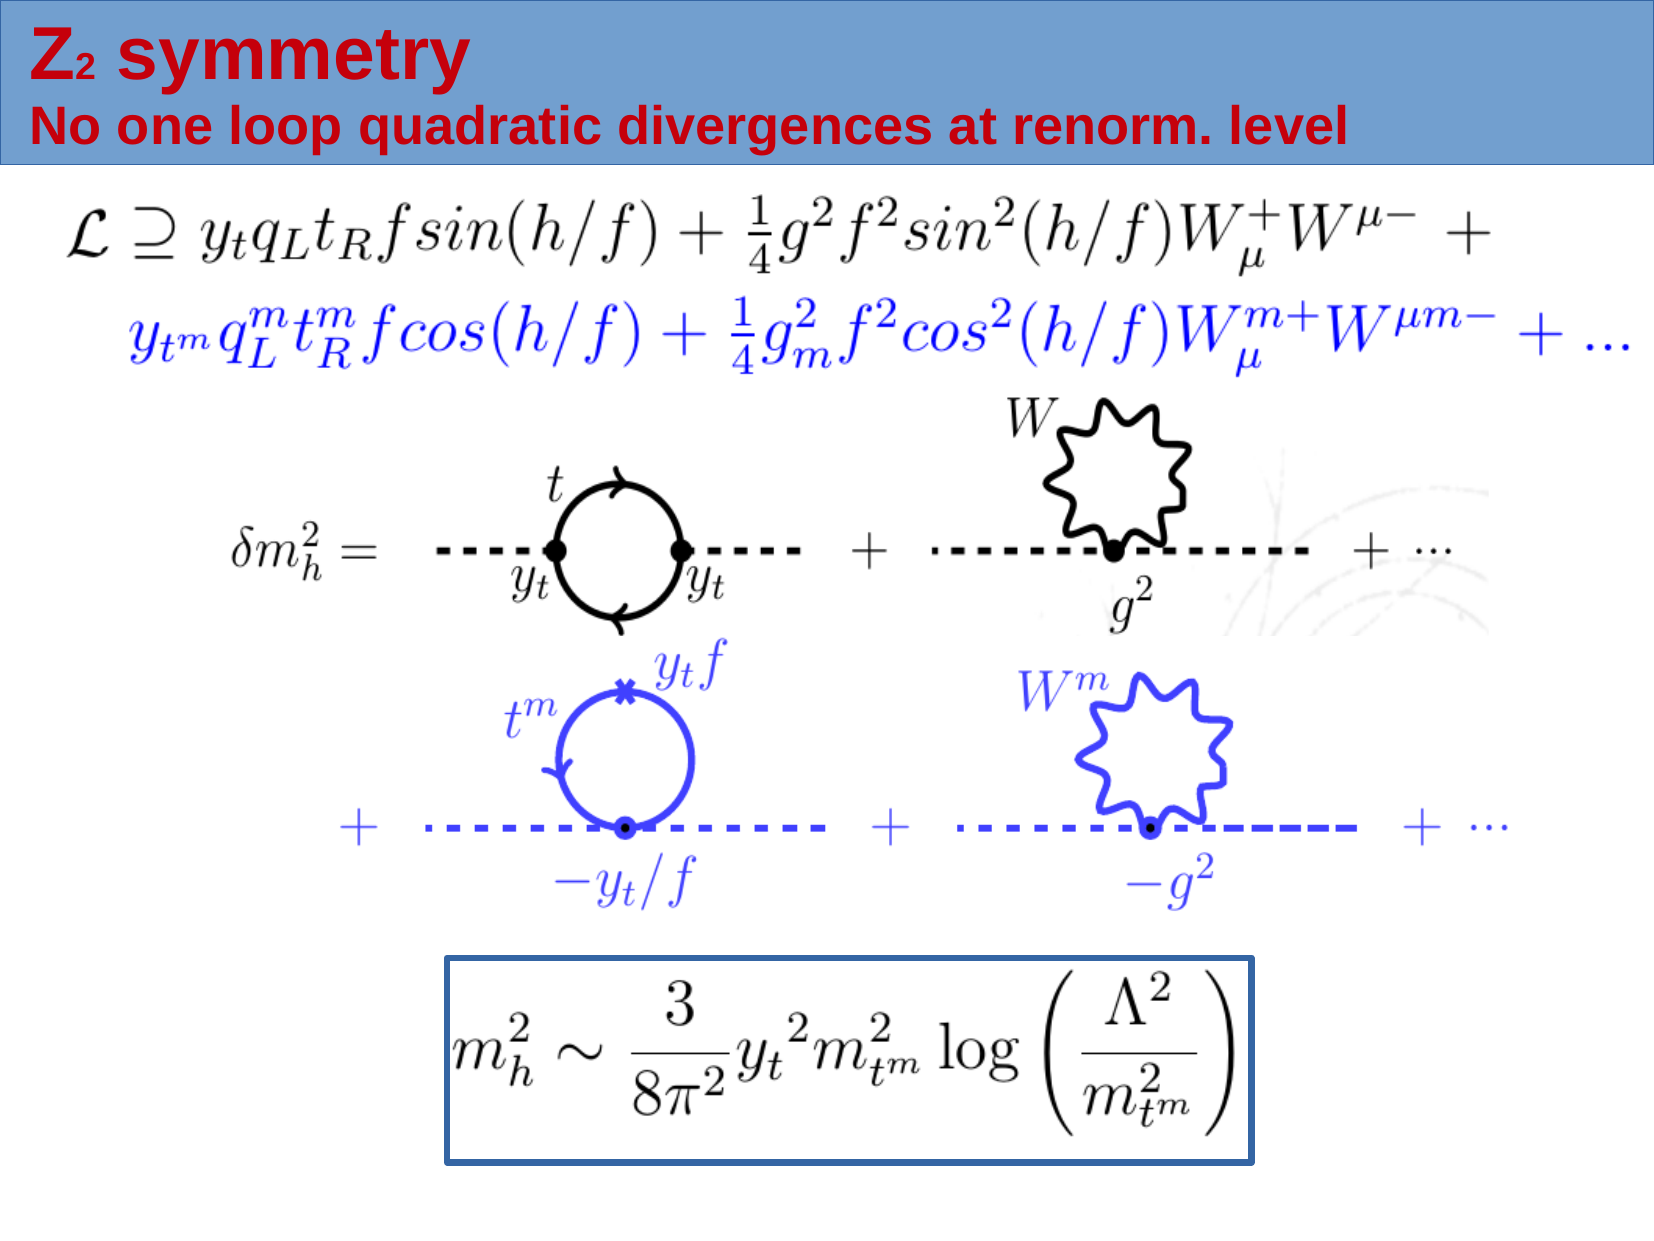

# Z2 symmetry No one loop quadratic divergences at renorm. level